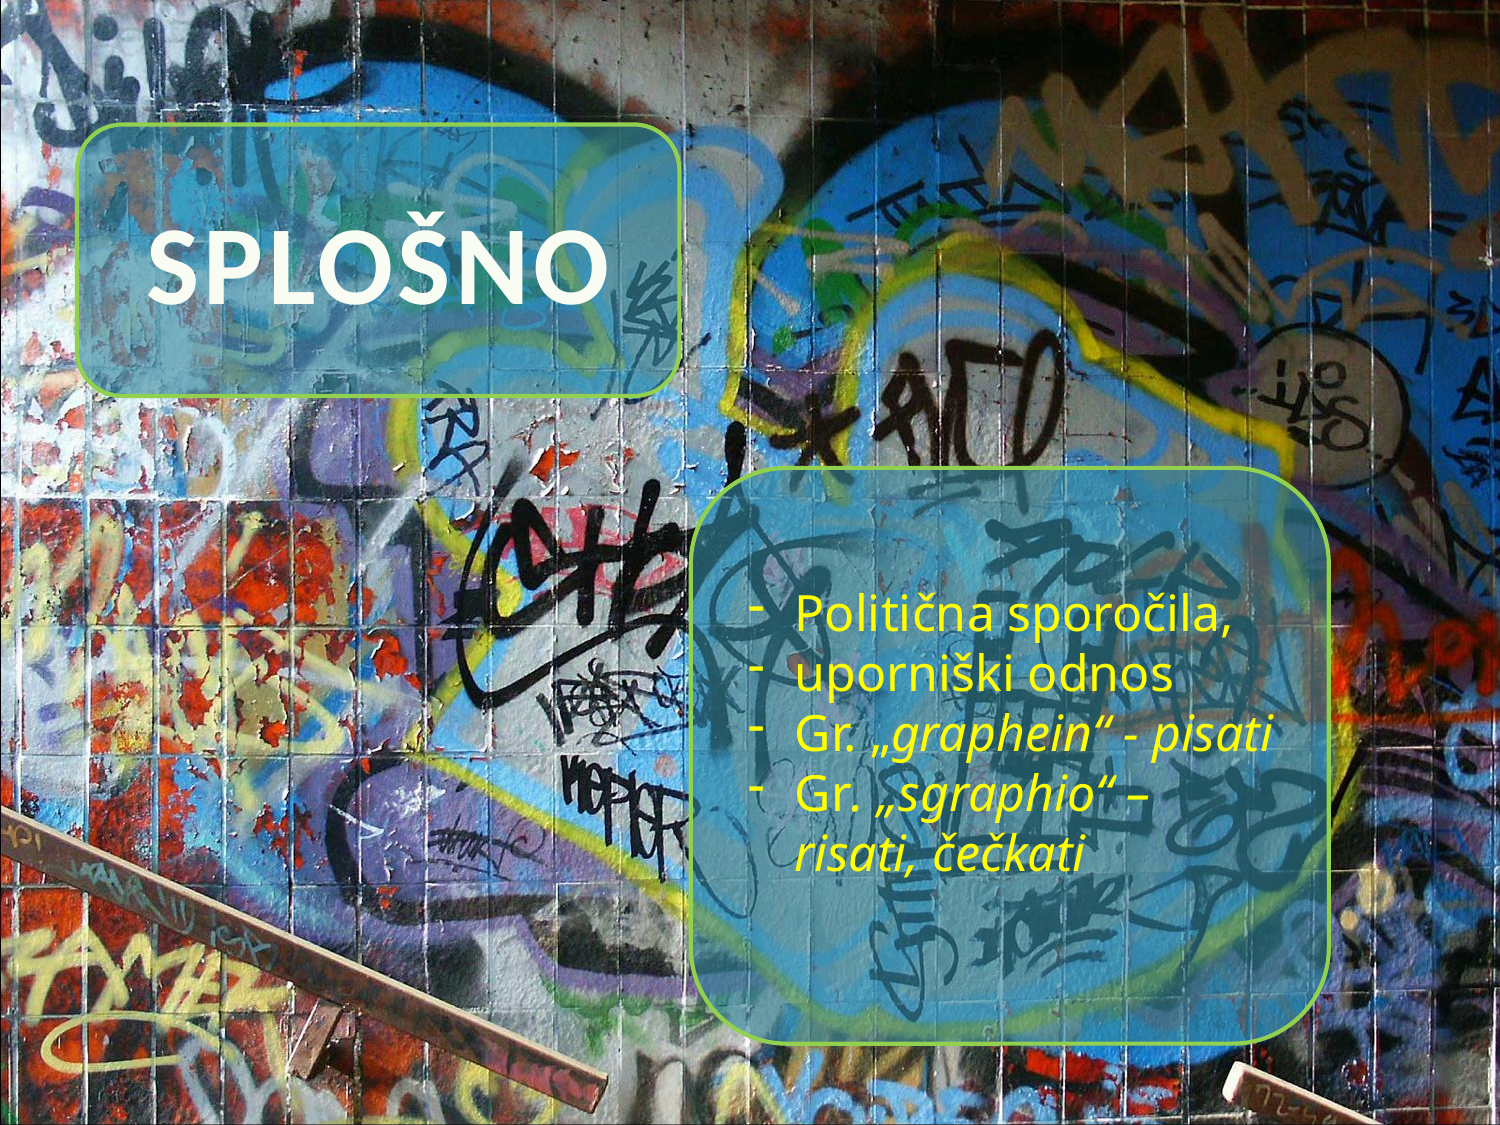

SPLOŠNO
Politična sporočila,
uporniški odnos
Gr. „graphein“ - pisati
Gr. „sgraphio“ – risati, čečkati